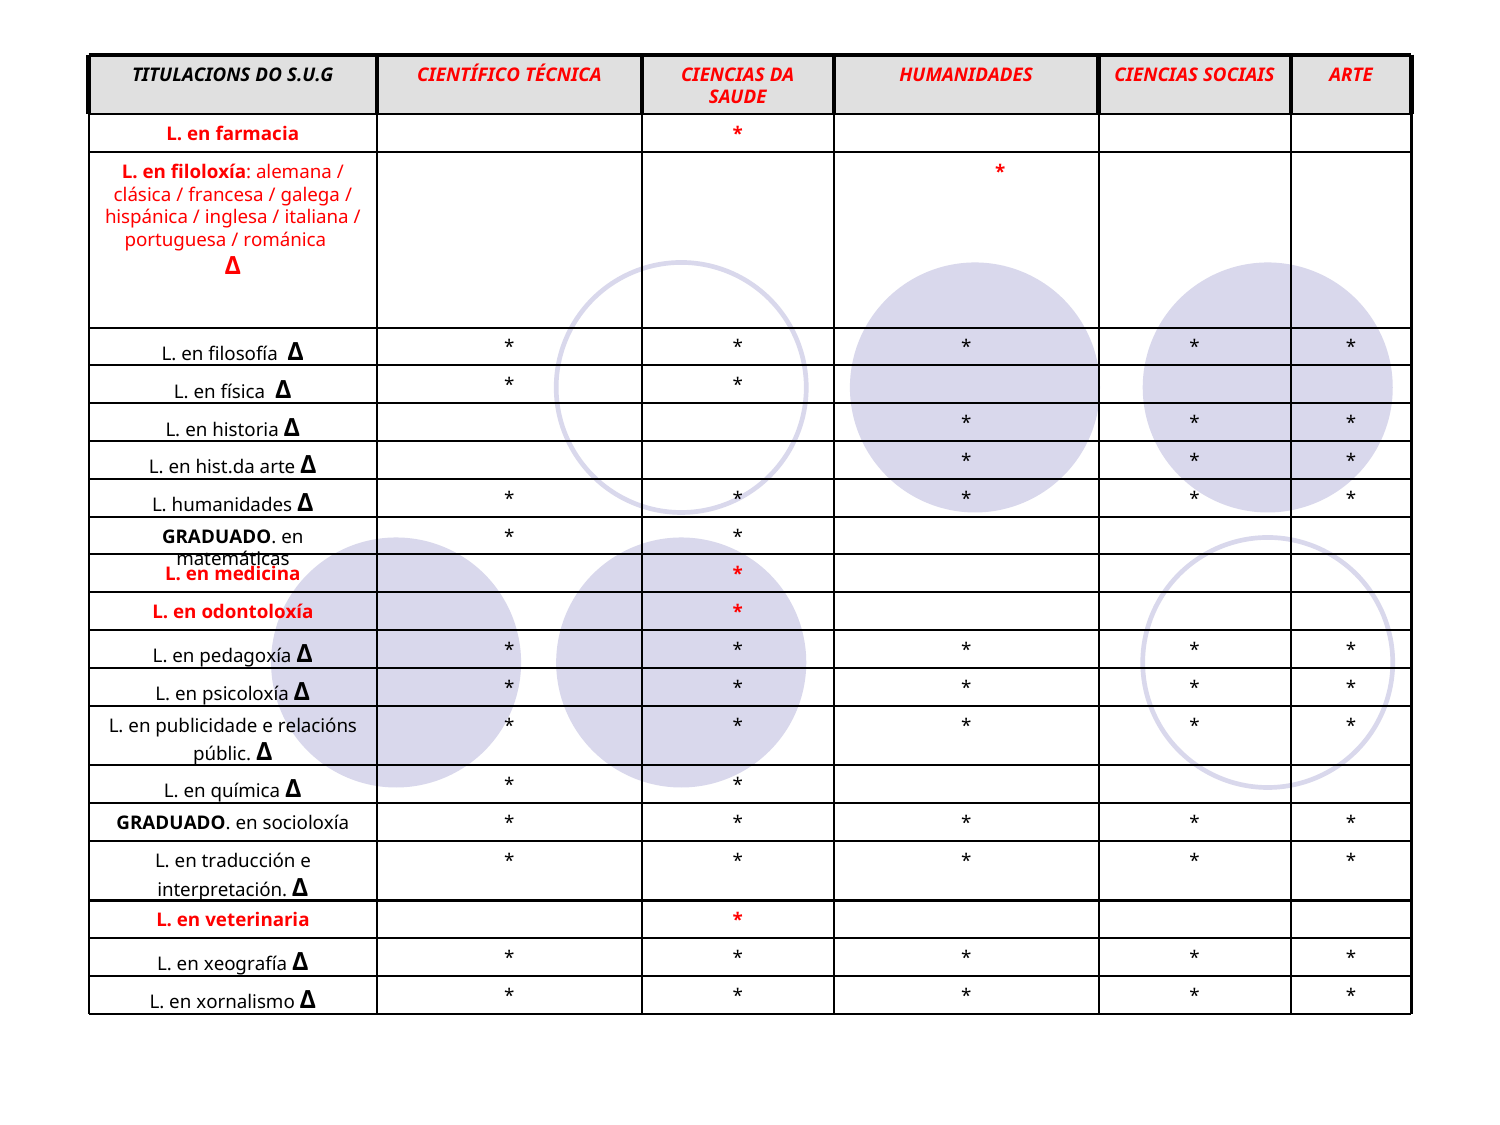

TITULACIONS DO S.U.G
CIENTÍFICO TÉCNICA
CIENCIAS DA SAUDE
HUMANIDADES
CIENCIAS SOCIAIS
ARTE
L. en farmacia
*
L. en filoloxía: alemana / clásica / francesa / galega / hispánica / inglesa / italiana / portuguesa / románica
Δ
	*
L. en filosofía Δ
*
*
*
*
*
L. en física Δ
*
*
L. en historia Δ
*
*
*
L. en hist.da arte Δ
*
*
*
L. humanidades Δ
*
*
*
*
*
GRADUADO. en matemáticas
*
*
L. en medicina
*
L. en odontoloxía
*
L. en pedagoxía Δ
*
*
*
*
*
L. en psicoloxía Δ
*
*
*
*
*
L. en publicidade e relacións públic. Δ
*
*
*
*
*
L. en química Δ
*
*
GRADUADO. en socioloxía
*
*
*
*
*
L. en traducción e interpretación. Δ
*
*
*
*
*
L. en veterinaria
*
L. en xeografía Δ
*
*
*
*
*
L. en xornalismo Δ
*
*
*
*
*